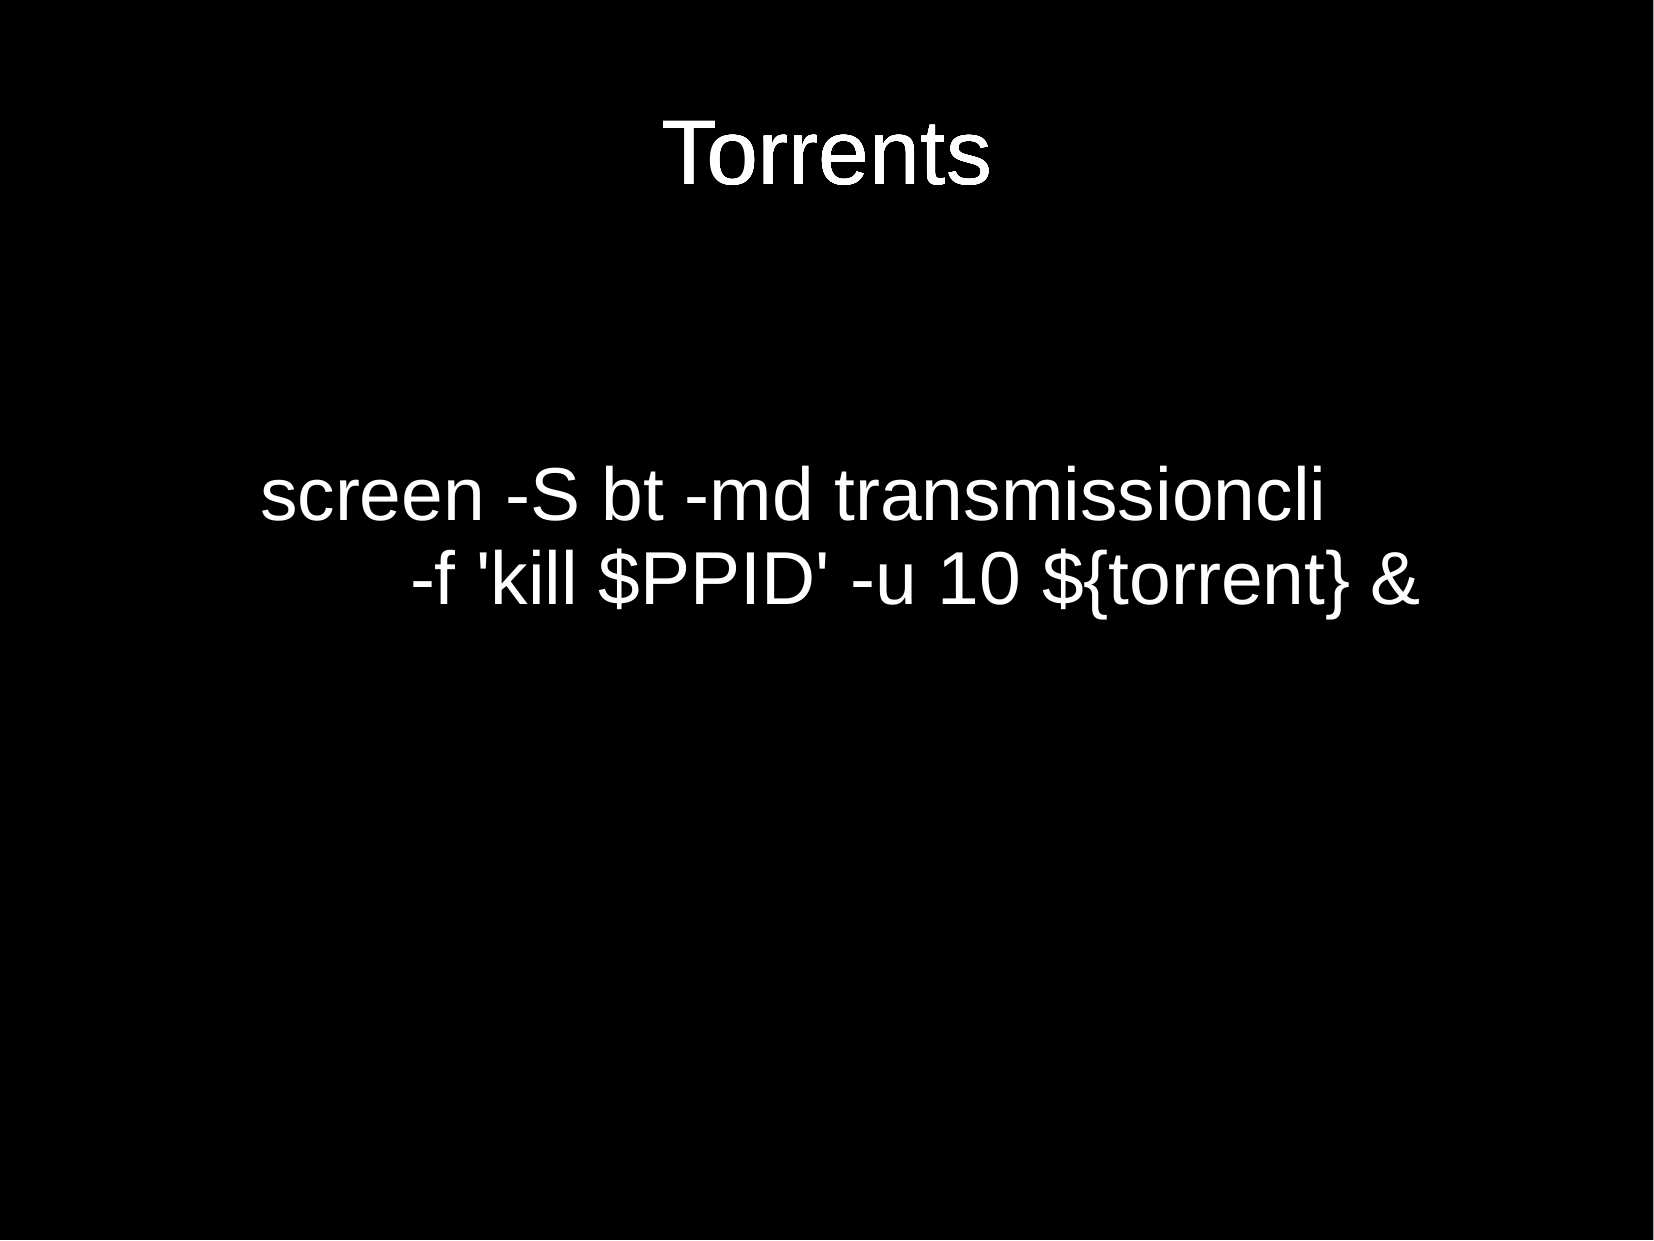

# Torrents
Torrents
Torrents
Torrents
Torrents
Torrents
Torrents
screen -S bt -md transmissioncli
		-f 'kill $PPID' -u 10 ${torrent} &